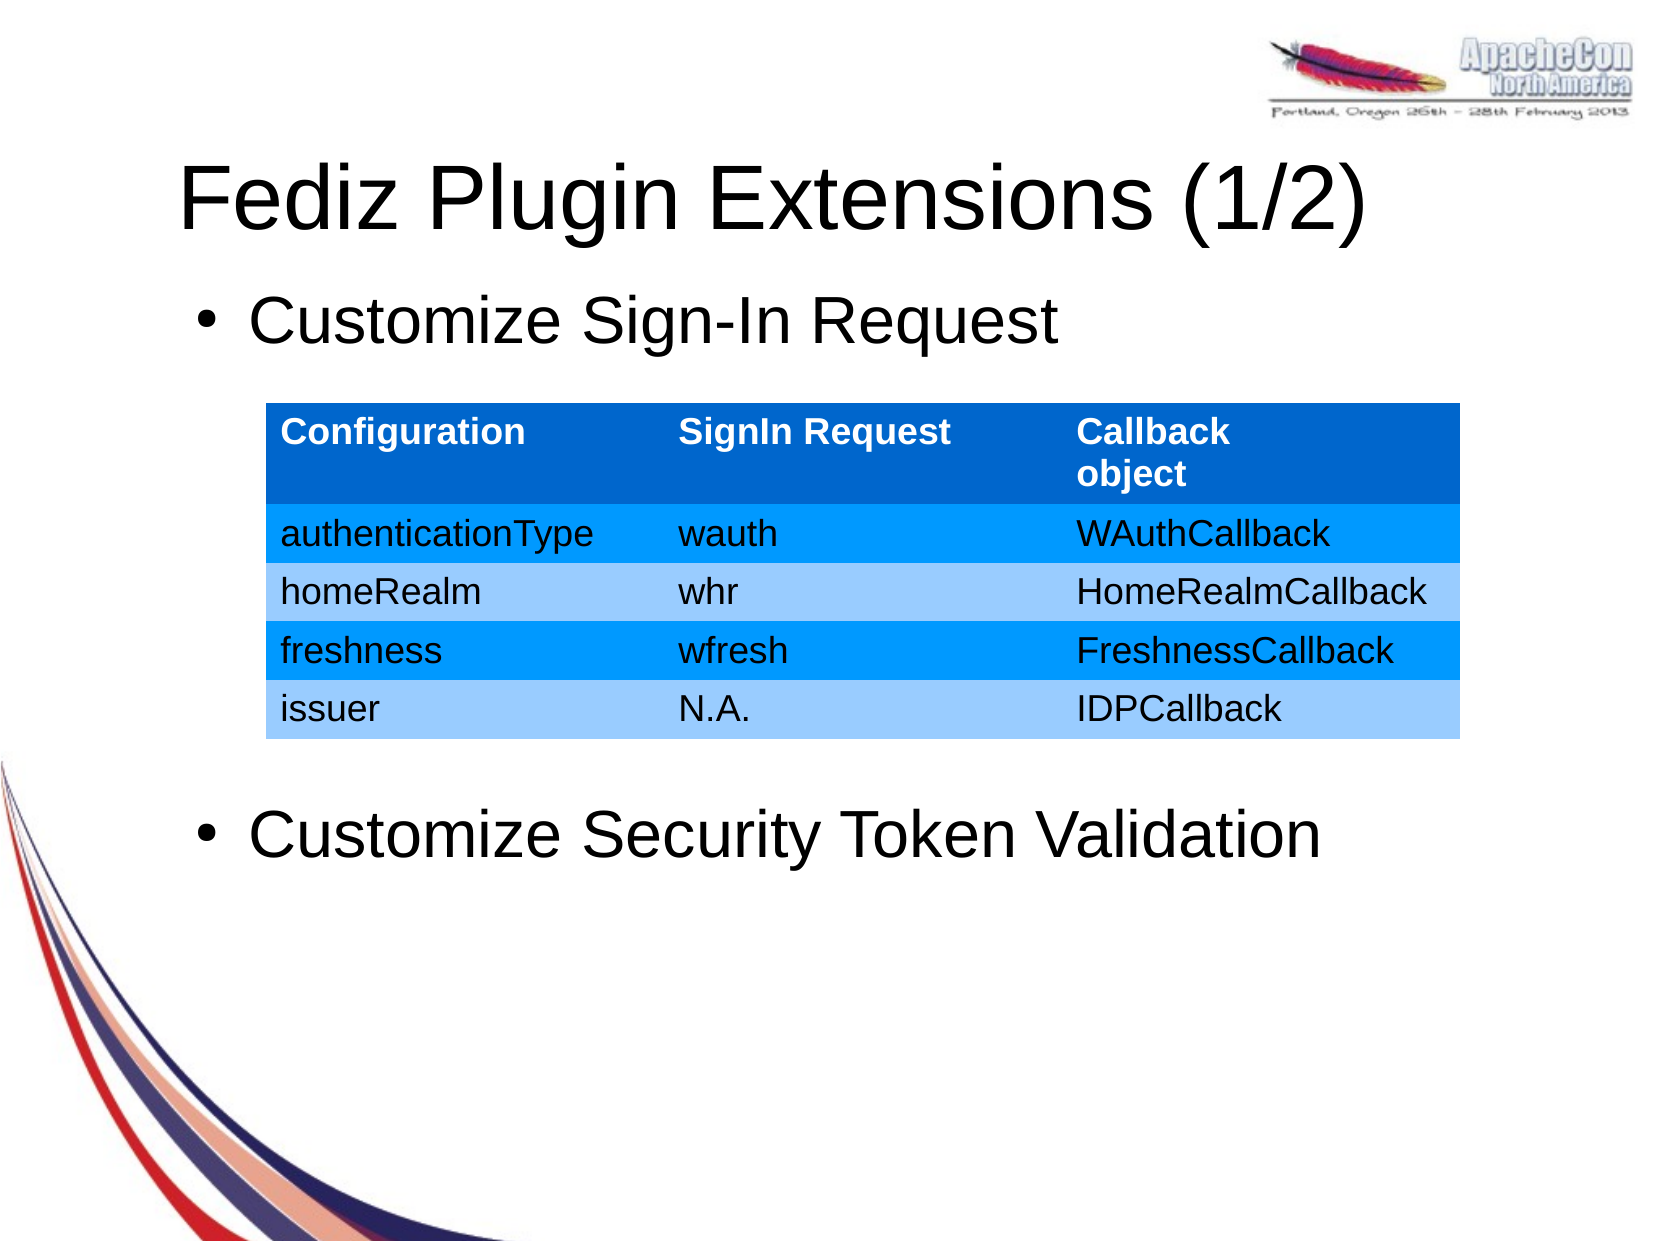

# Fediz Plugin Extensions (1/2)
Customize Sign-In Request
| Configuration | SignIn Request | Callback object |
| --- | --- | --- |
| authenticationType | wauth | WAuthCallback |
| homeRealm | whr | HomeRealmCallback |
| freshness | wfresh | FreshnessCallback |
| issuer | N.A. | IDPCallback |
Customize Security Token Validation